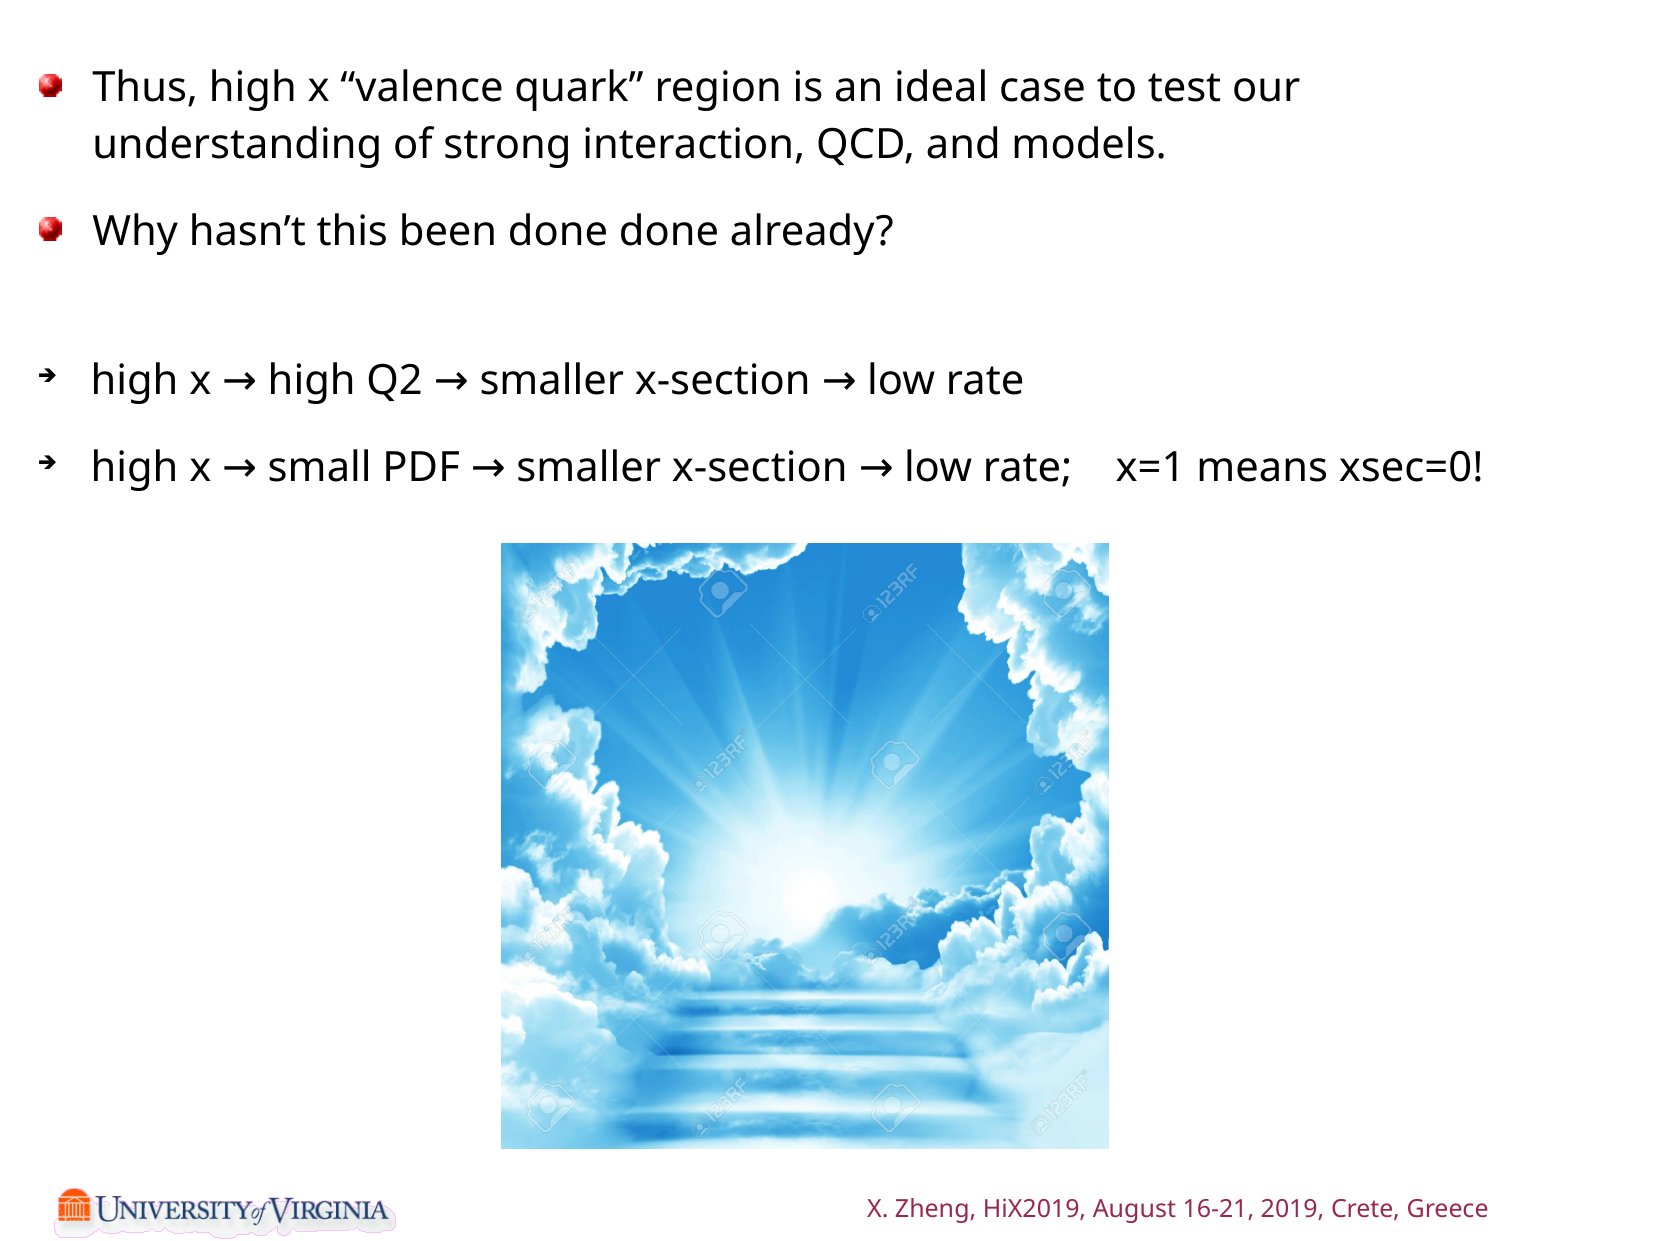

# Thus, high x “valence quark” region is an ideal case to test our understanding of strong interaction, QCD, and models.
Why hasn’t this been done done already?
high x → high Q2 → smaller x-section → low rate
high x → small PDF → smaller x-section → low rate; x=1 means xsec=0!